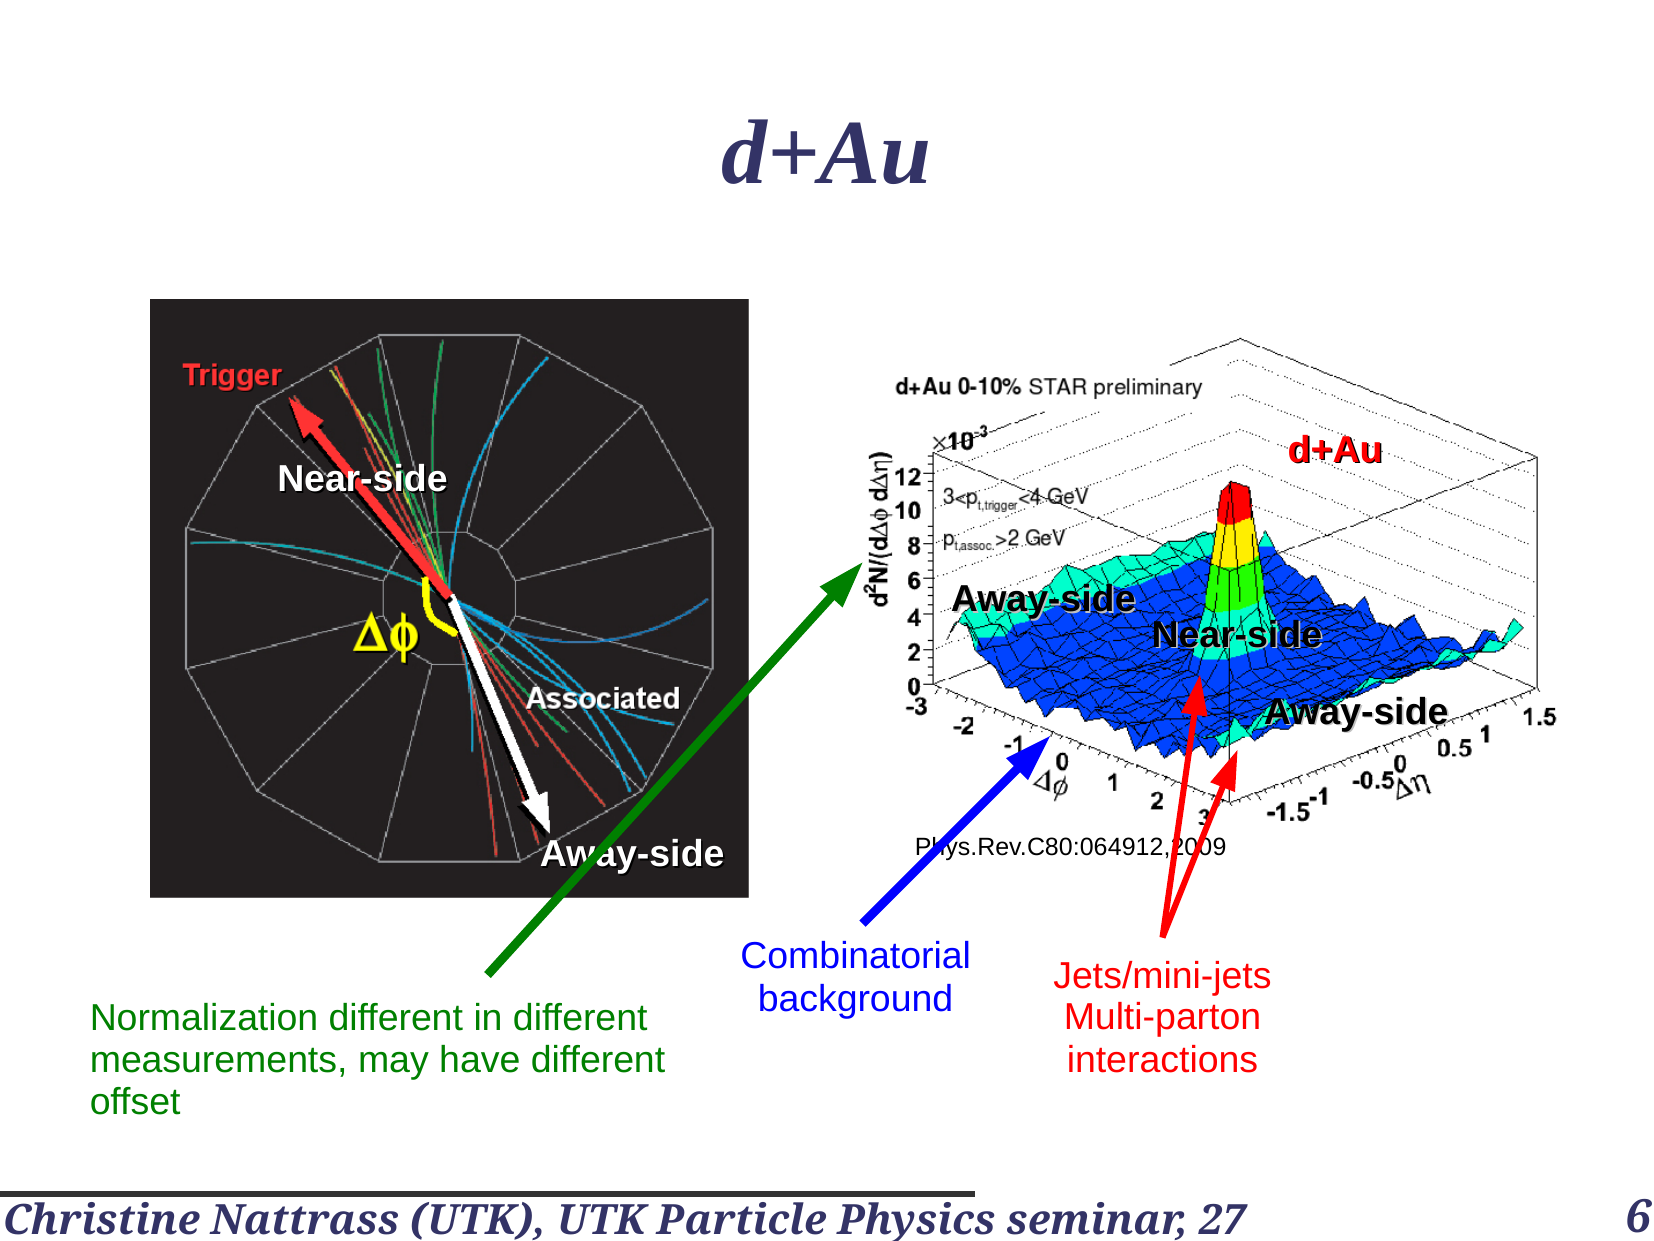

# d+Au
d+Au
Near-side
Normalization different in different measurements, may have different offset
Away-side
Near-side
Jets/mini-jets
Multi-parton interactions
Away-side
Combinatorial background
Away-side
Phys.Rev.C80:064912,2009